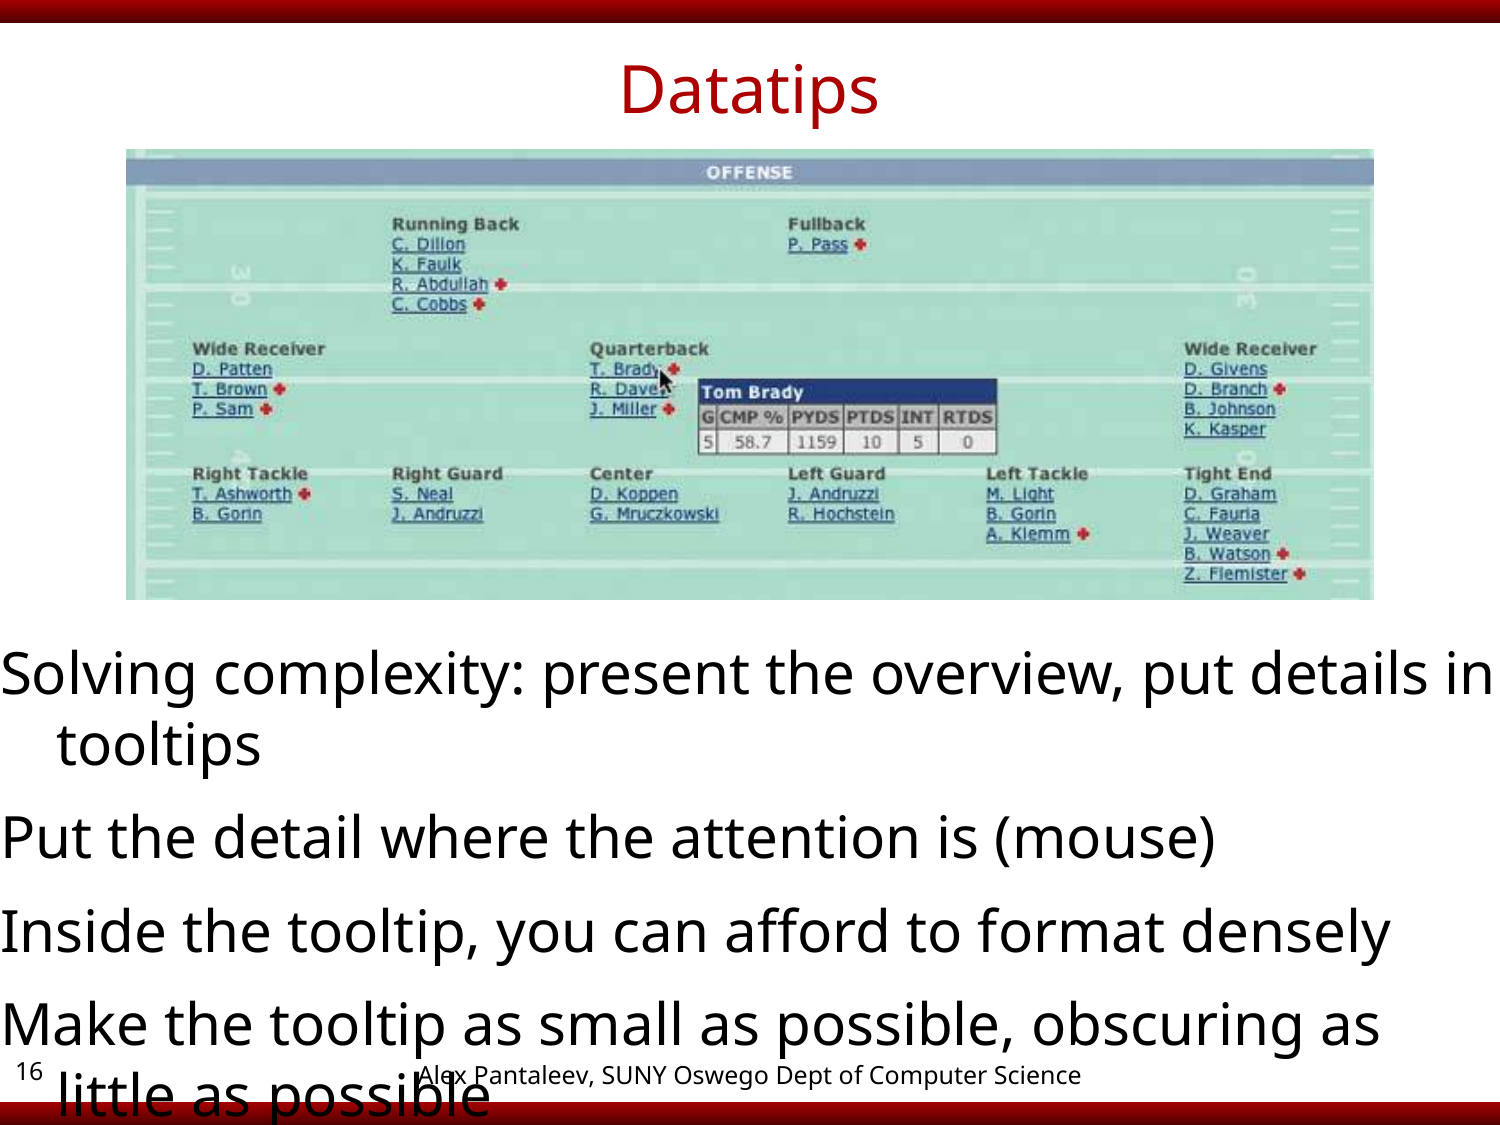

# Datatips
Solving complexity: present the overview, put details in tooltips
Put the detail where the attention is (mouse)
Inside the tooltip, you can afford to format densely
Make the tooltip as small as possible, obscuring as little as possible
16